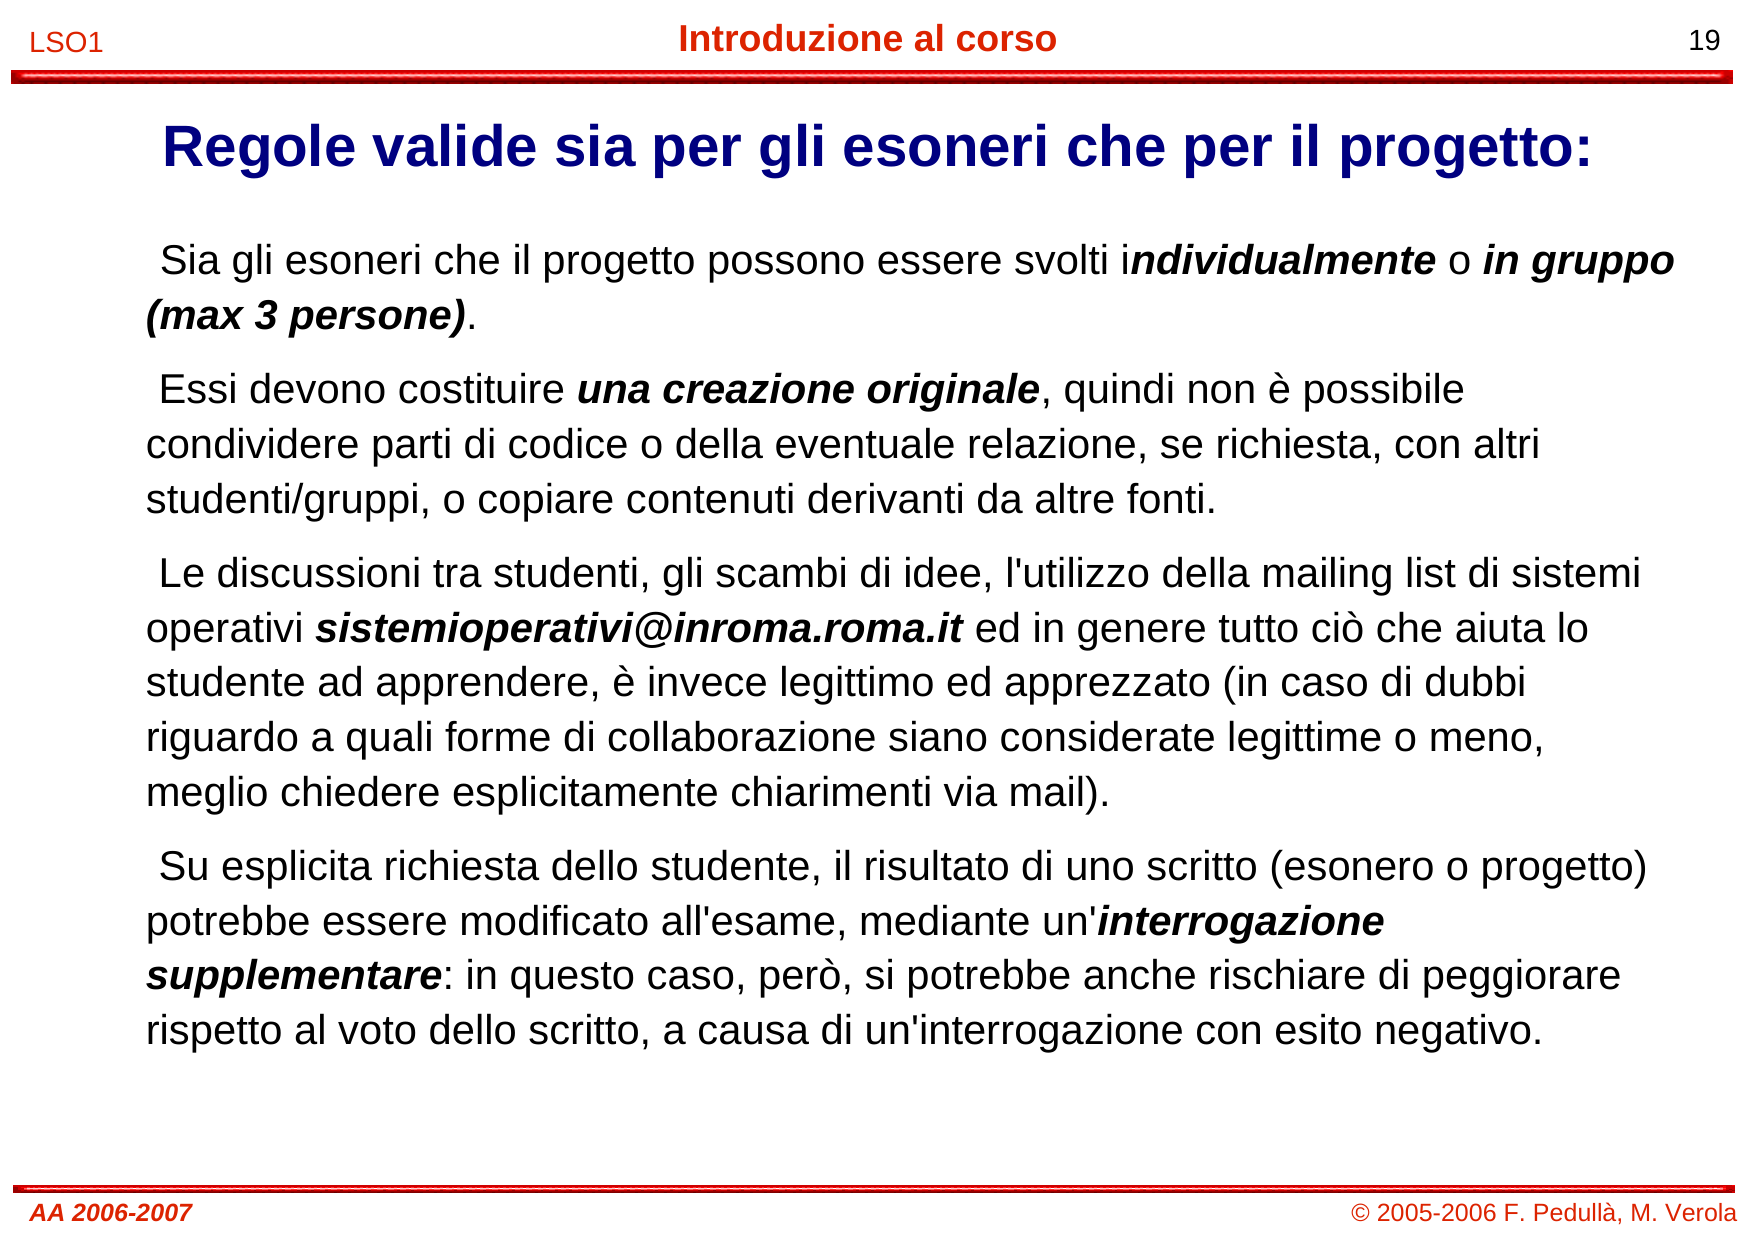

Regole valide sia per gli esoneri che per il progetto:
# Sia gli esoneri che il progetto possono essere svolti individualmente o in gruppo (max 3 persone).
 Essi devono costituire una creazione originale, quindi non è possibile condividere parti di codice o della eventuale relazione, se richiesta, con altri studenti/gruppi, o copiare contenuti derivanti da altre fonti.
 Le discussioni tra studenti, gli scambi di idee, l'utilizzo della mailing list di sistemi operativi sistemioperativi@inroma.roma.it ed in genere tutto ciò che aiuta lo studente ad apprendere, è invece legittimo ed apprezzato (in caso di dubbi riguardo a quali forme di collaborazione siano considerate legittime o meno, meglio chiedere esplicitamente chiarimenti via mail).
 Su esplicita richiesta dello studente, il risultato di uno scritto (esonero o progetto) potrebbe essere modificato all'esame, mediante un'interrogazione supplementare: in questo caso, però, si potrebbe anche rischiare di peggiorare rispetto al voto dello scritto, a causa di un'interrogazione con esito negativo.